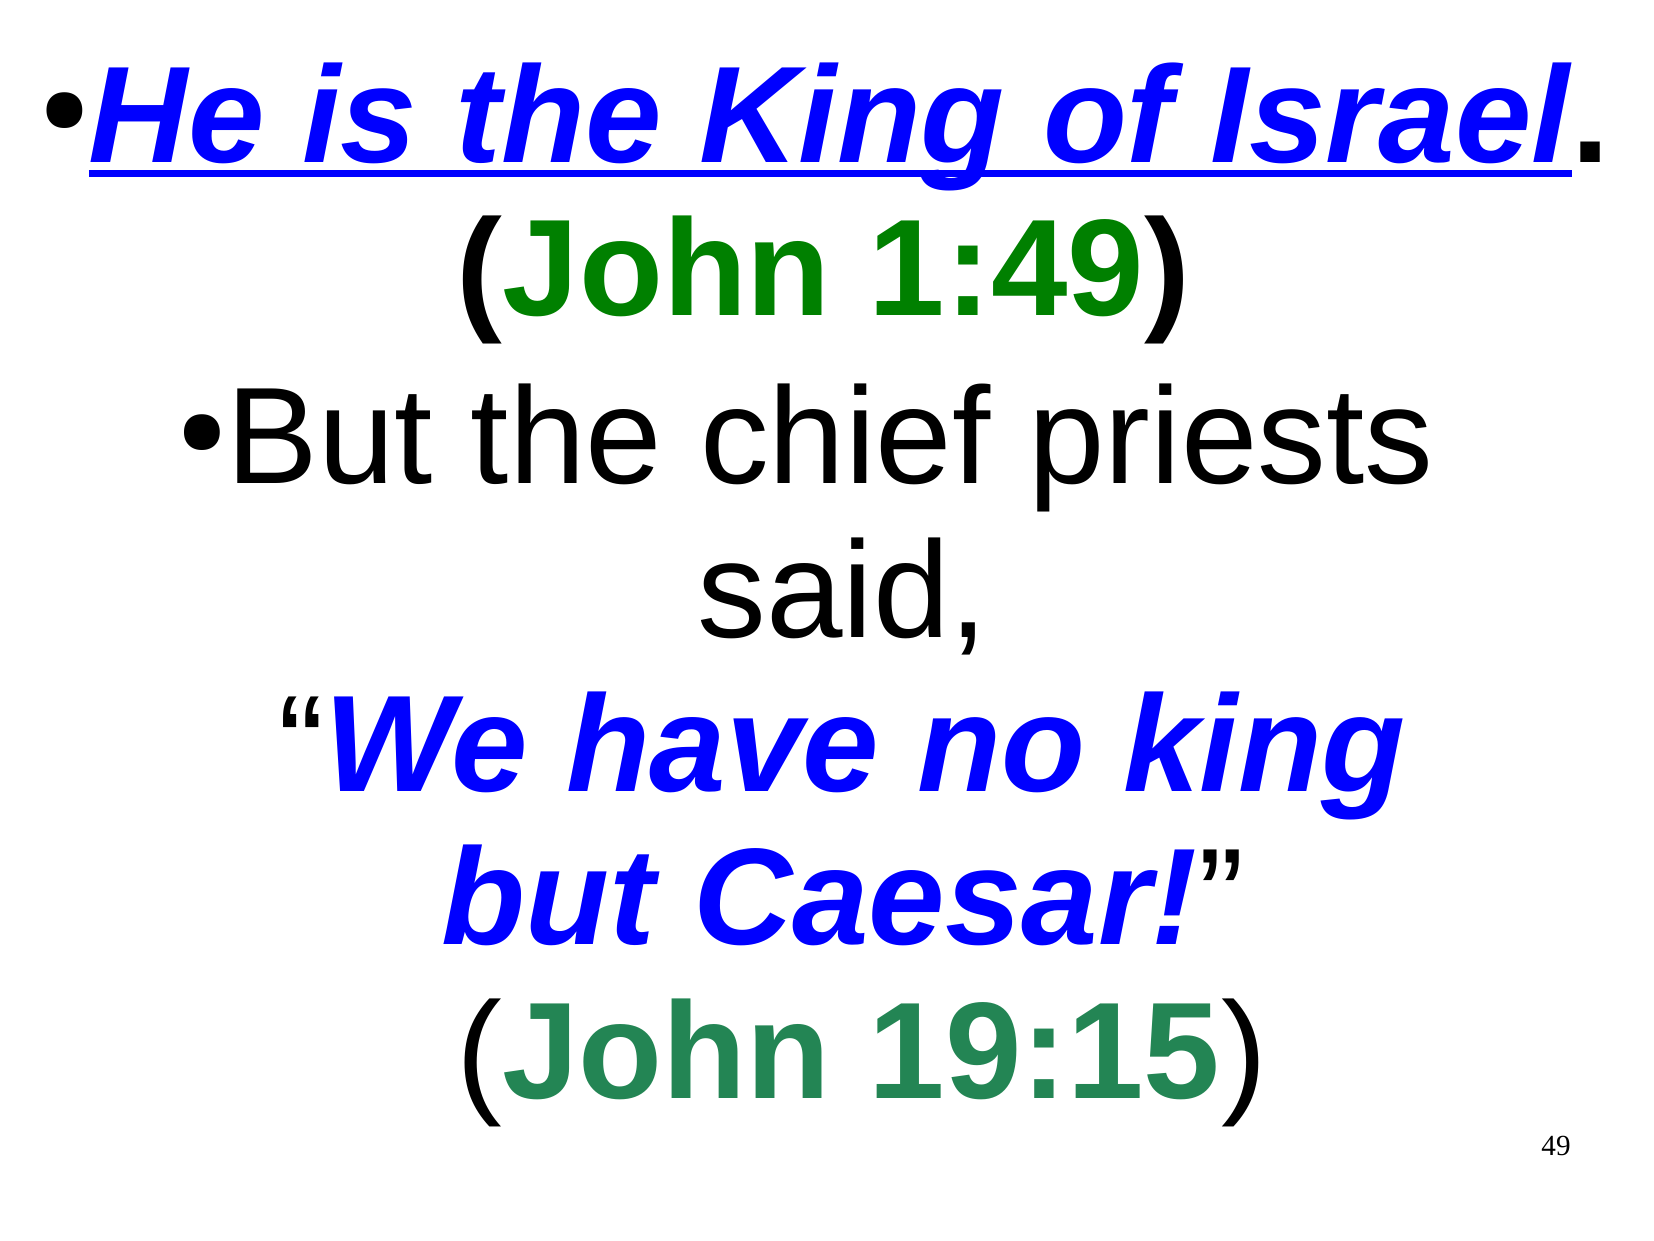

# He is the King of Israel. (John 1:49)
But the chief priests
said,
 “We have no king
but Caesar!”
 (John 19:15)
49